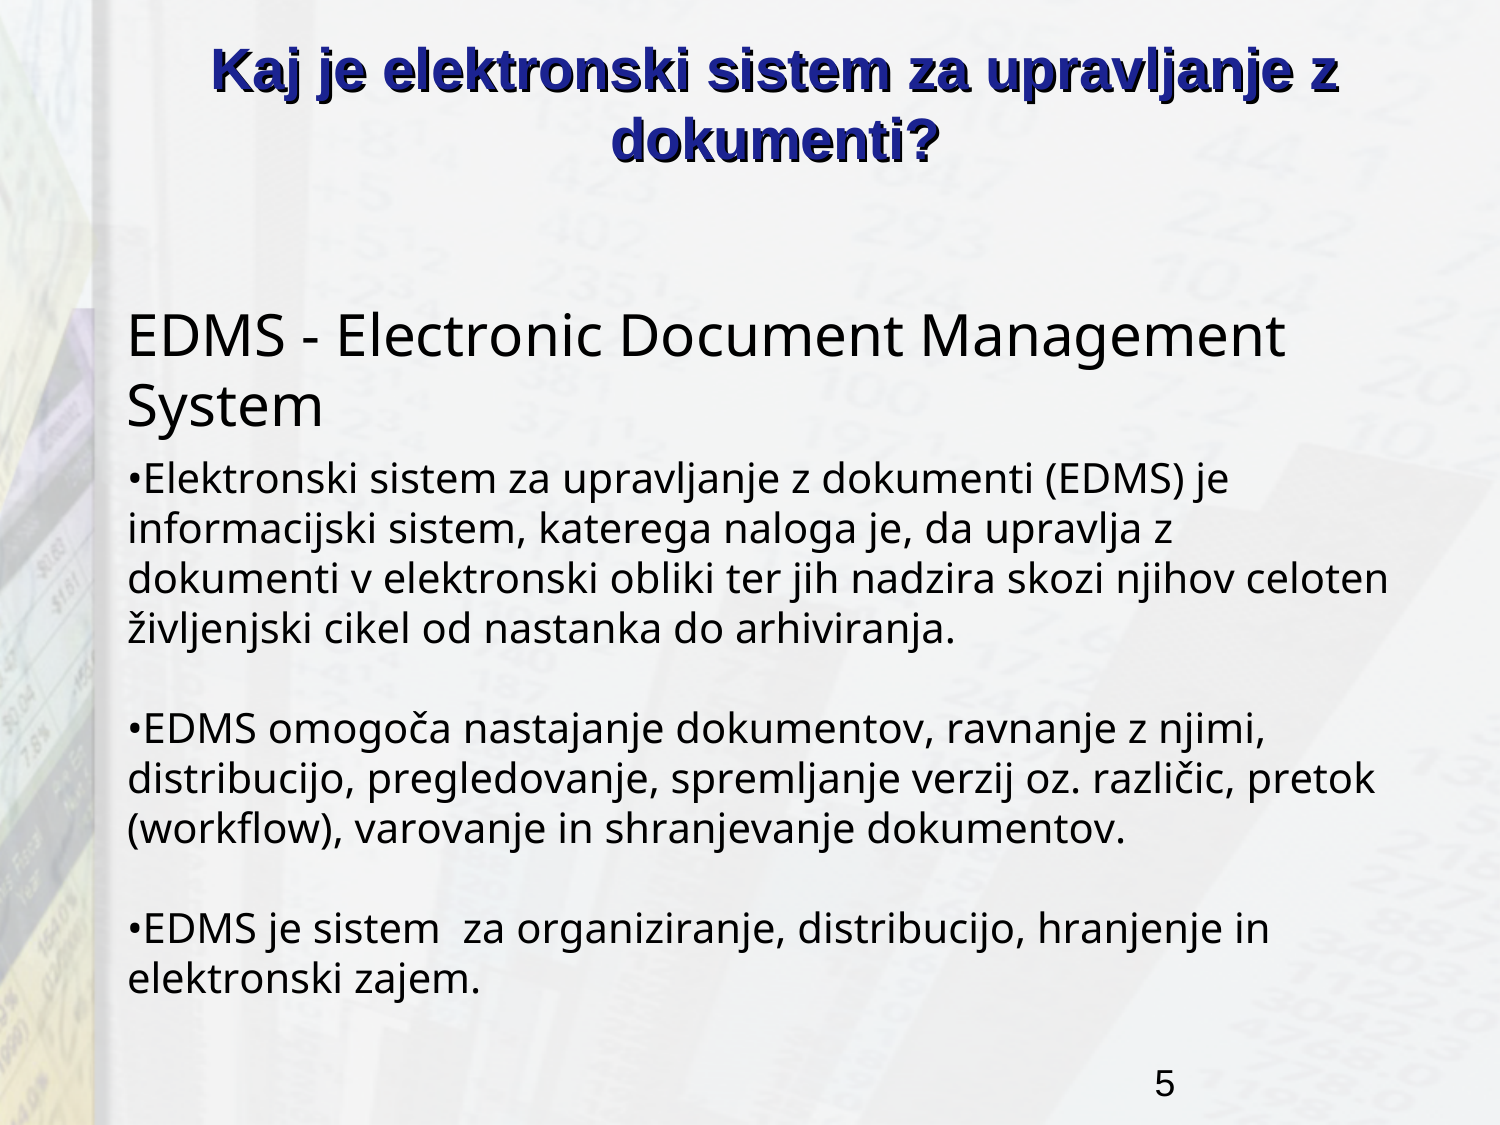

# Kaj je elektronski sistem za upravljanje z dokumenti?
EDMS - Electronic Document Management System
Elektronski sistem za upravljanje z dokumenti (EDMS) je informacijski sistem, katerega naloga je, da upravlja z dokumenti v elektronski obliki ter jih nadzira skozi njihov celoten življenjski cikel od nastanka do arhiviranja.
EDMS omogoča nastajanje dokumentov, ravnanje z njimi, distribucijo, pregledovanje, spremljanje verzij oz. različic, pretok (workflow), varovanje in shranjevanje dokumentov.
EDMS je sistem za organiziranje, distribucijo, hranjenje in elektronski zajem.
5